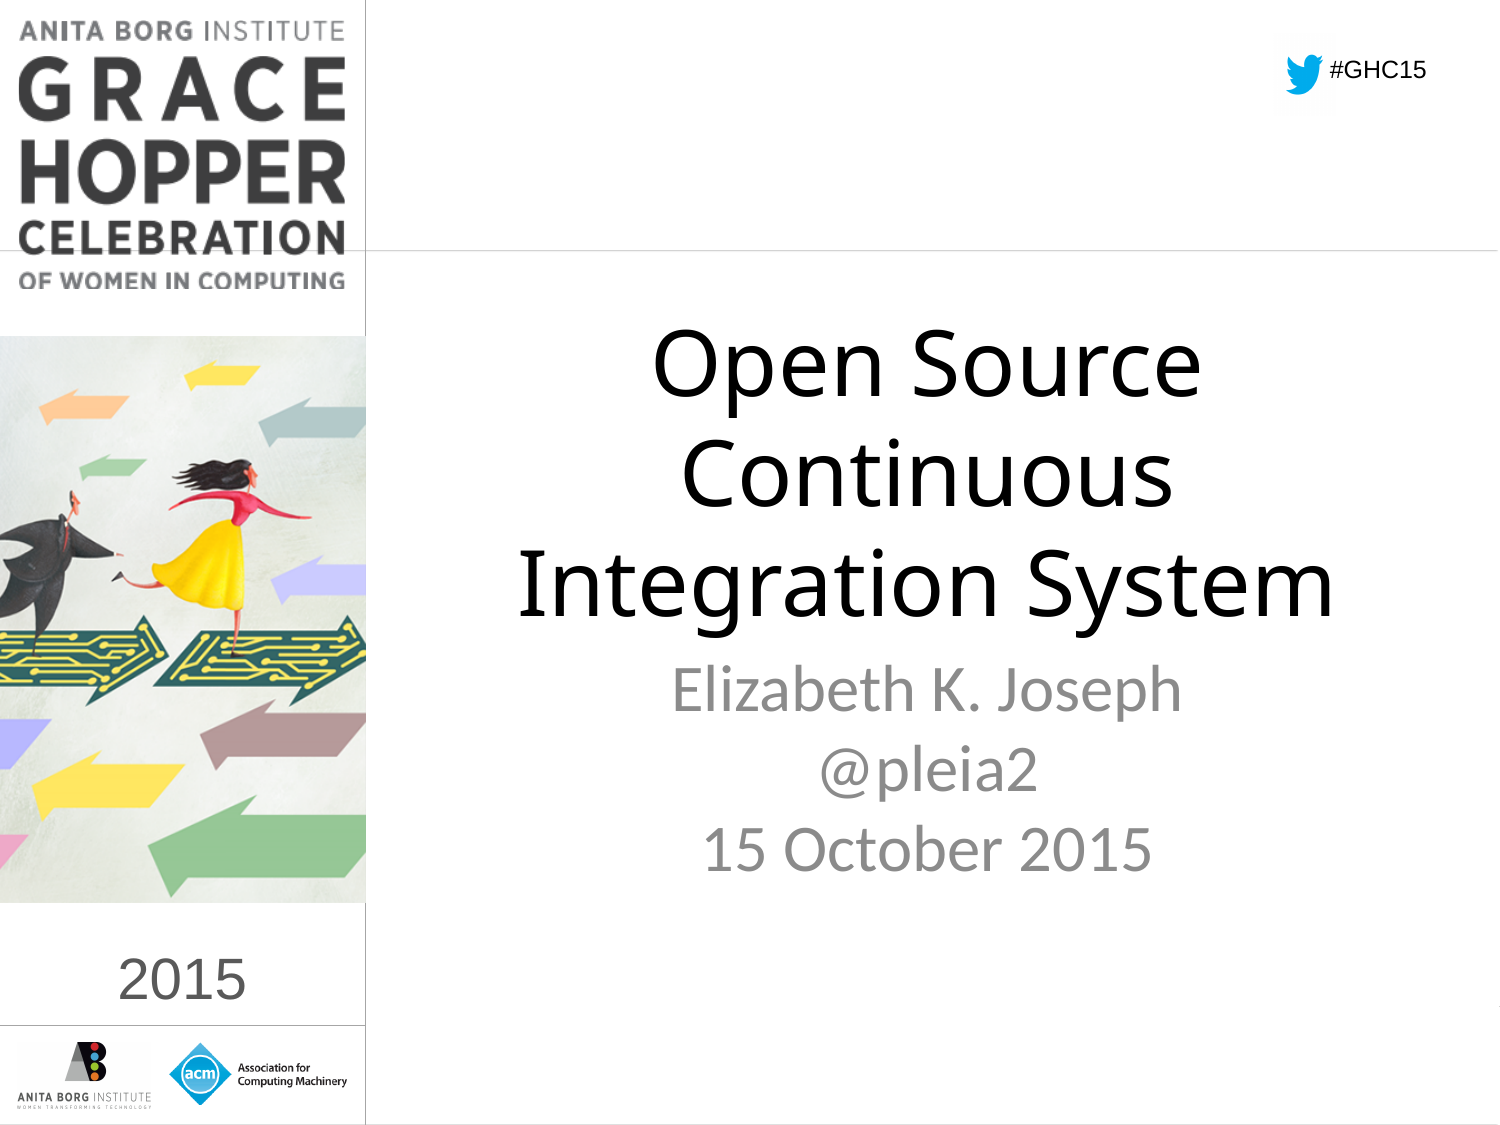

#GHC15
Open Source Continuous Integration System
Elizabeth K. Joseph
@pleia2
15 October 2015
2015